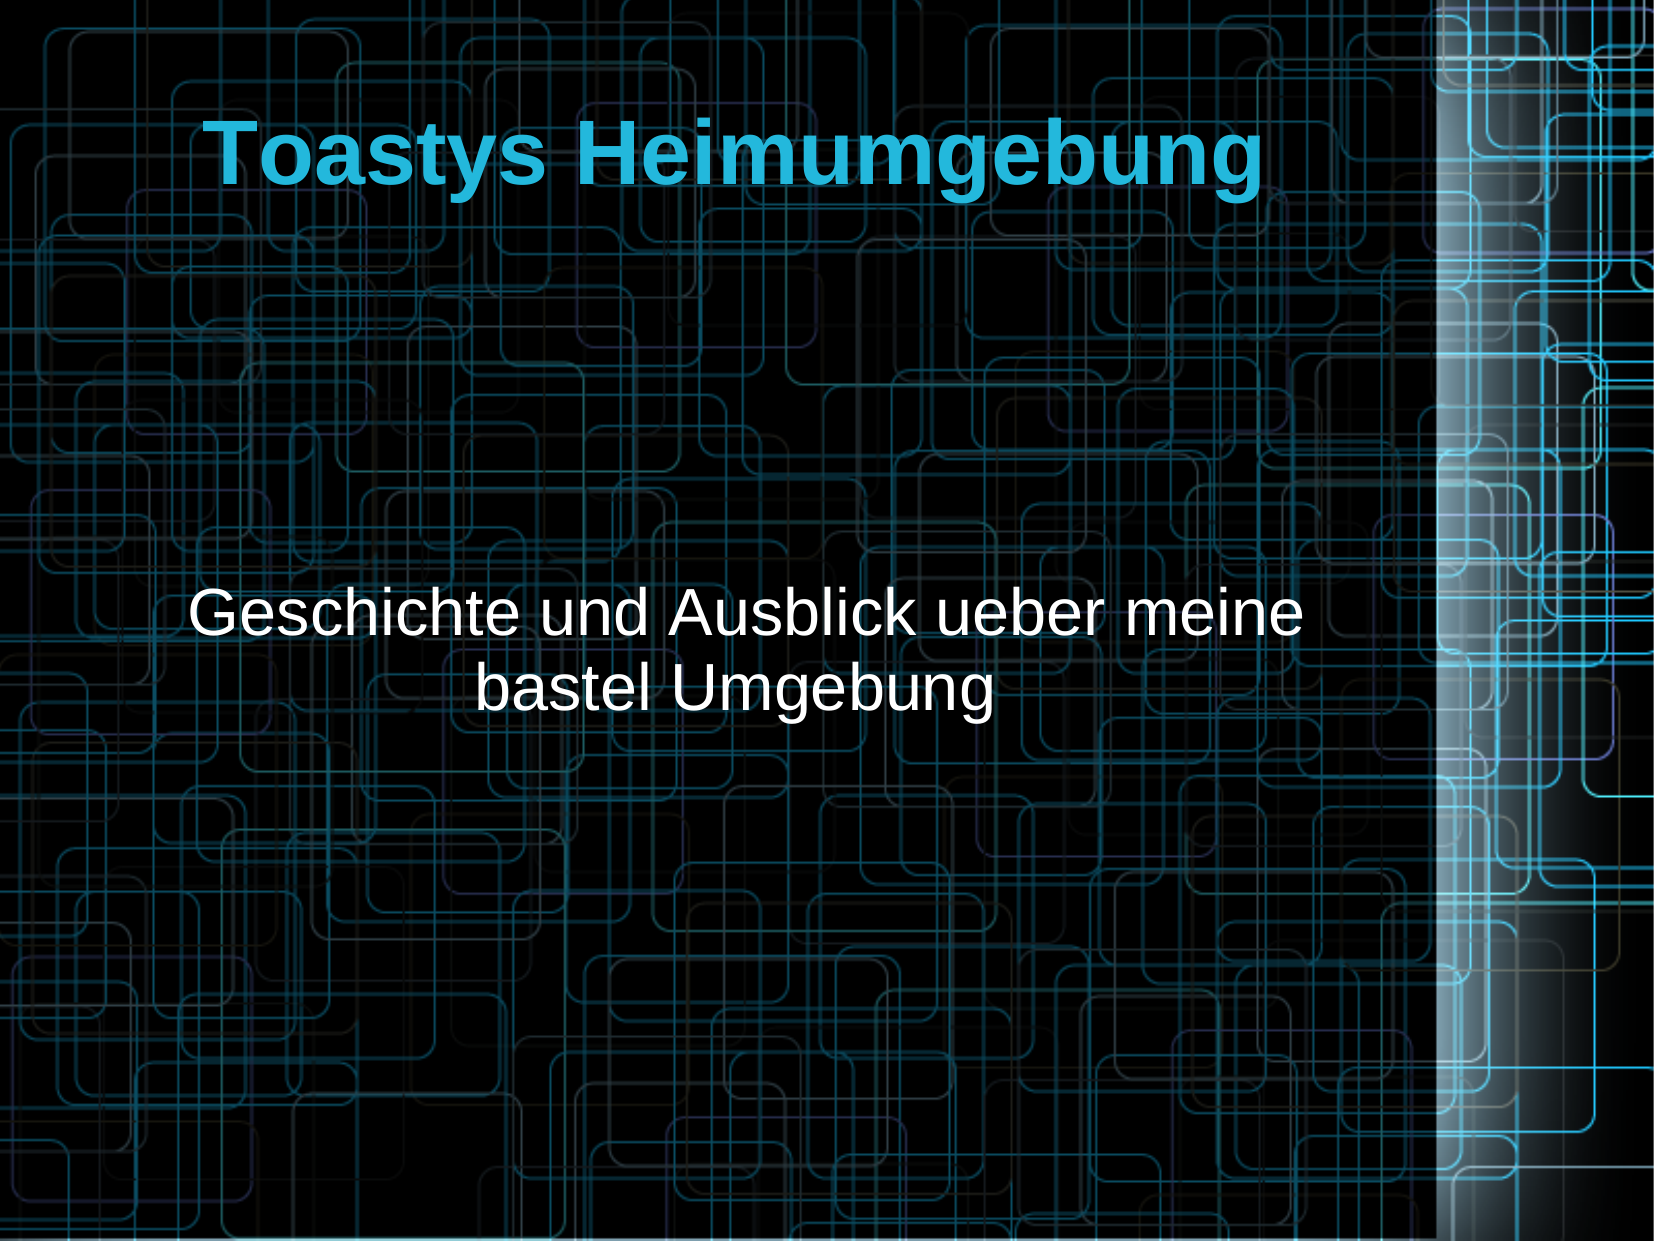

# Toastys Heimumgebung
Geschichte und Ausblick ueber meine bastel Umgebung